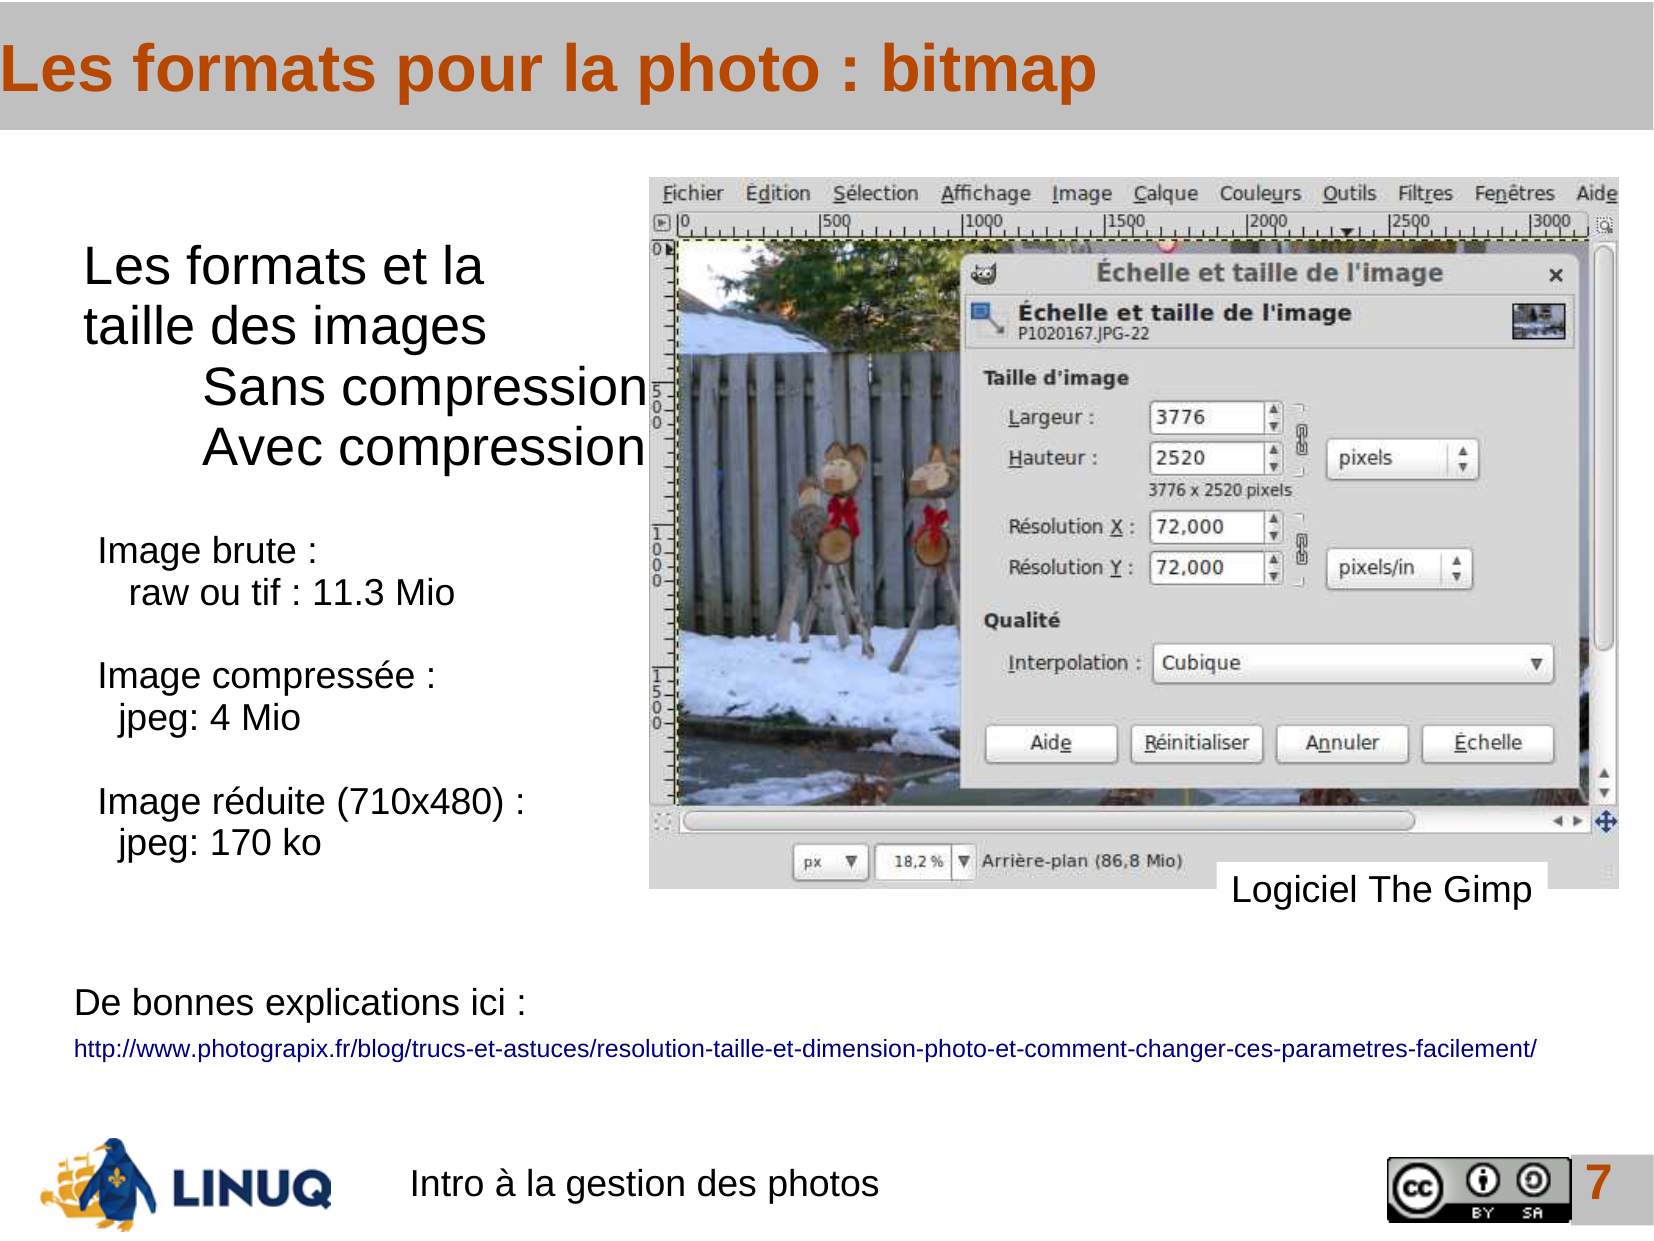

# Les formats pour la photo : bitmap
Les formats et la
taille des images
	Sans compression
	Avec compression
Image brute :
 raw ou tif : 11.3 Mio
Image compressée :
 jpeg: 4 Mio
Image réduite (710x480) :
 jpeg: 170 ko
Logiciel The Gimp
De bonnes explications ici :
http://www.photograpix.fr/blog/trucs-et-astuces/resolution-taille-et-dimension-photo-et-comment-changer-ces-parametres-facilement/
7
De bonnes explications ici :